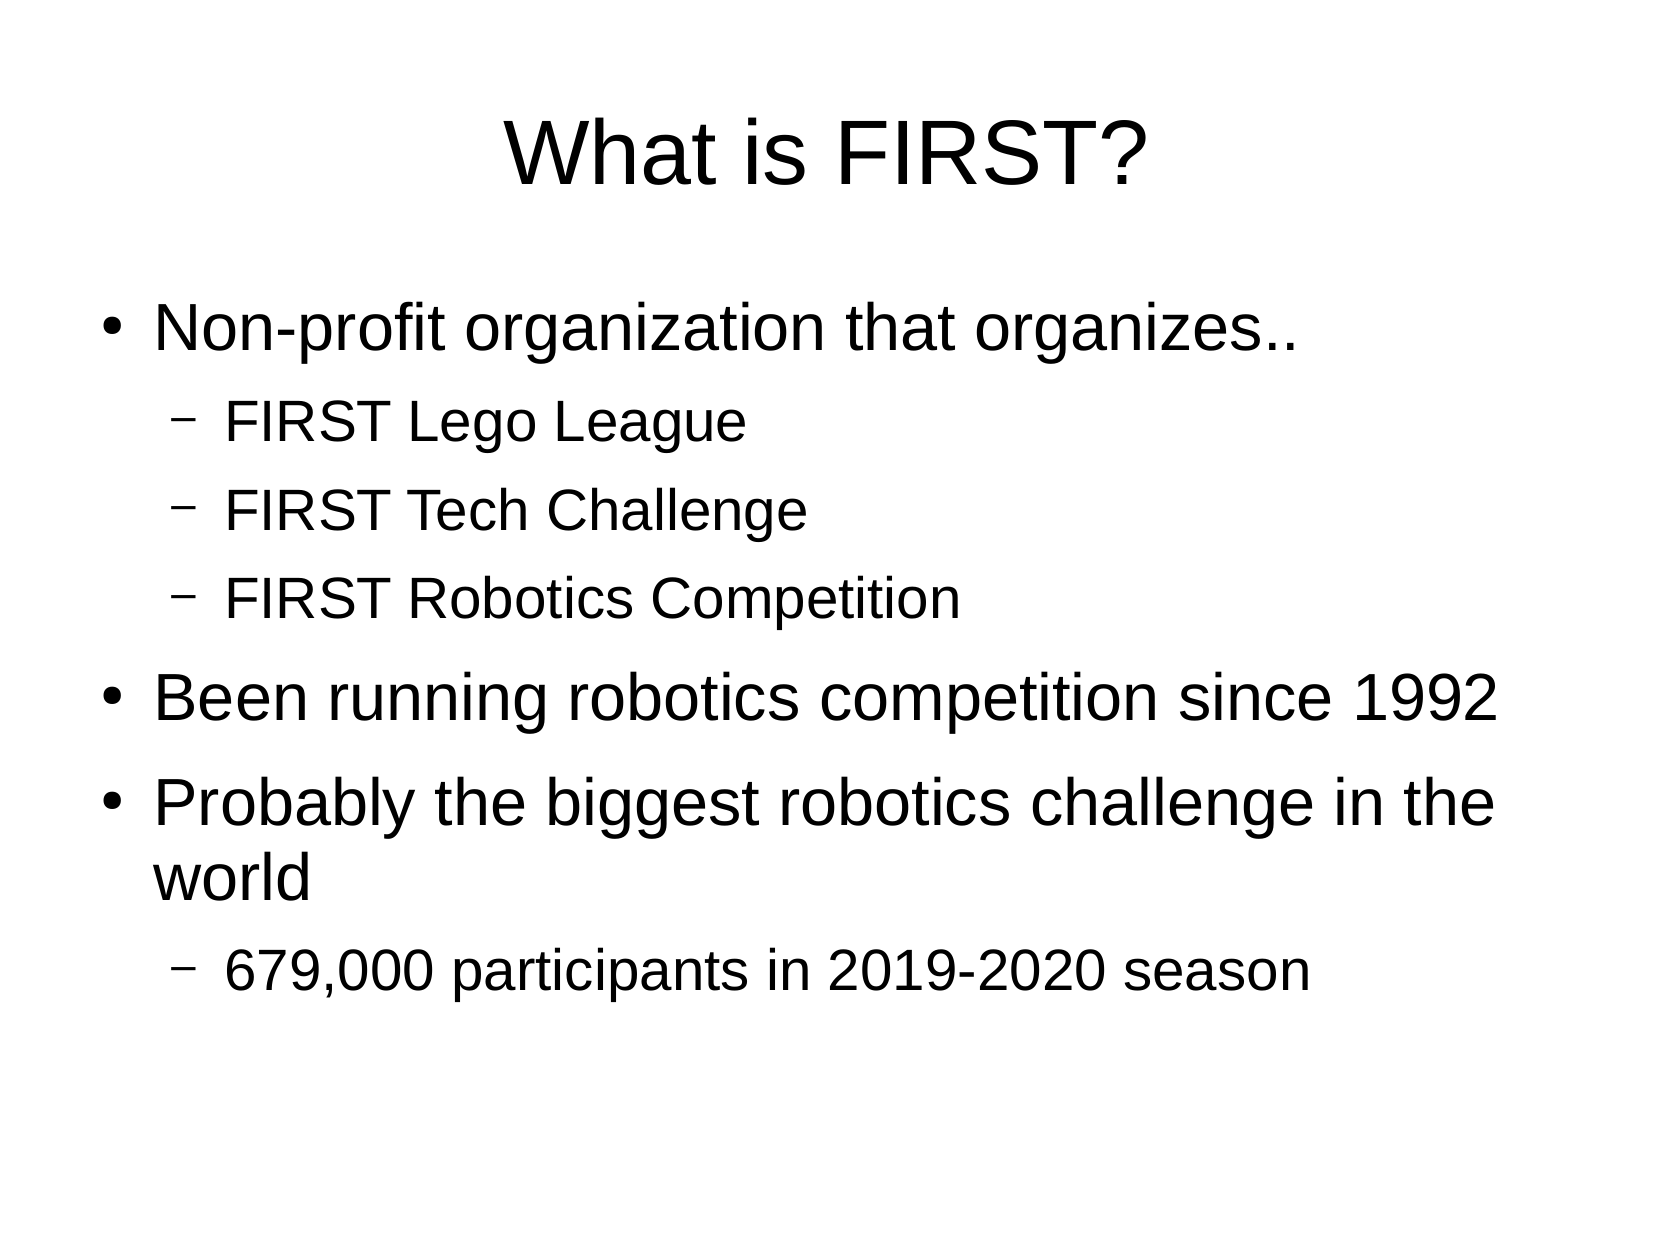

# What is FIRST?
Non-profit organization that organizes..
FIRST Lego League
FIRST Tech Challenge
FIRST Robotics Competition
Been running robotics competition since 1992
Probably the biggest robotics challenge in the world
679,000 participants in 2019-2020 season